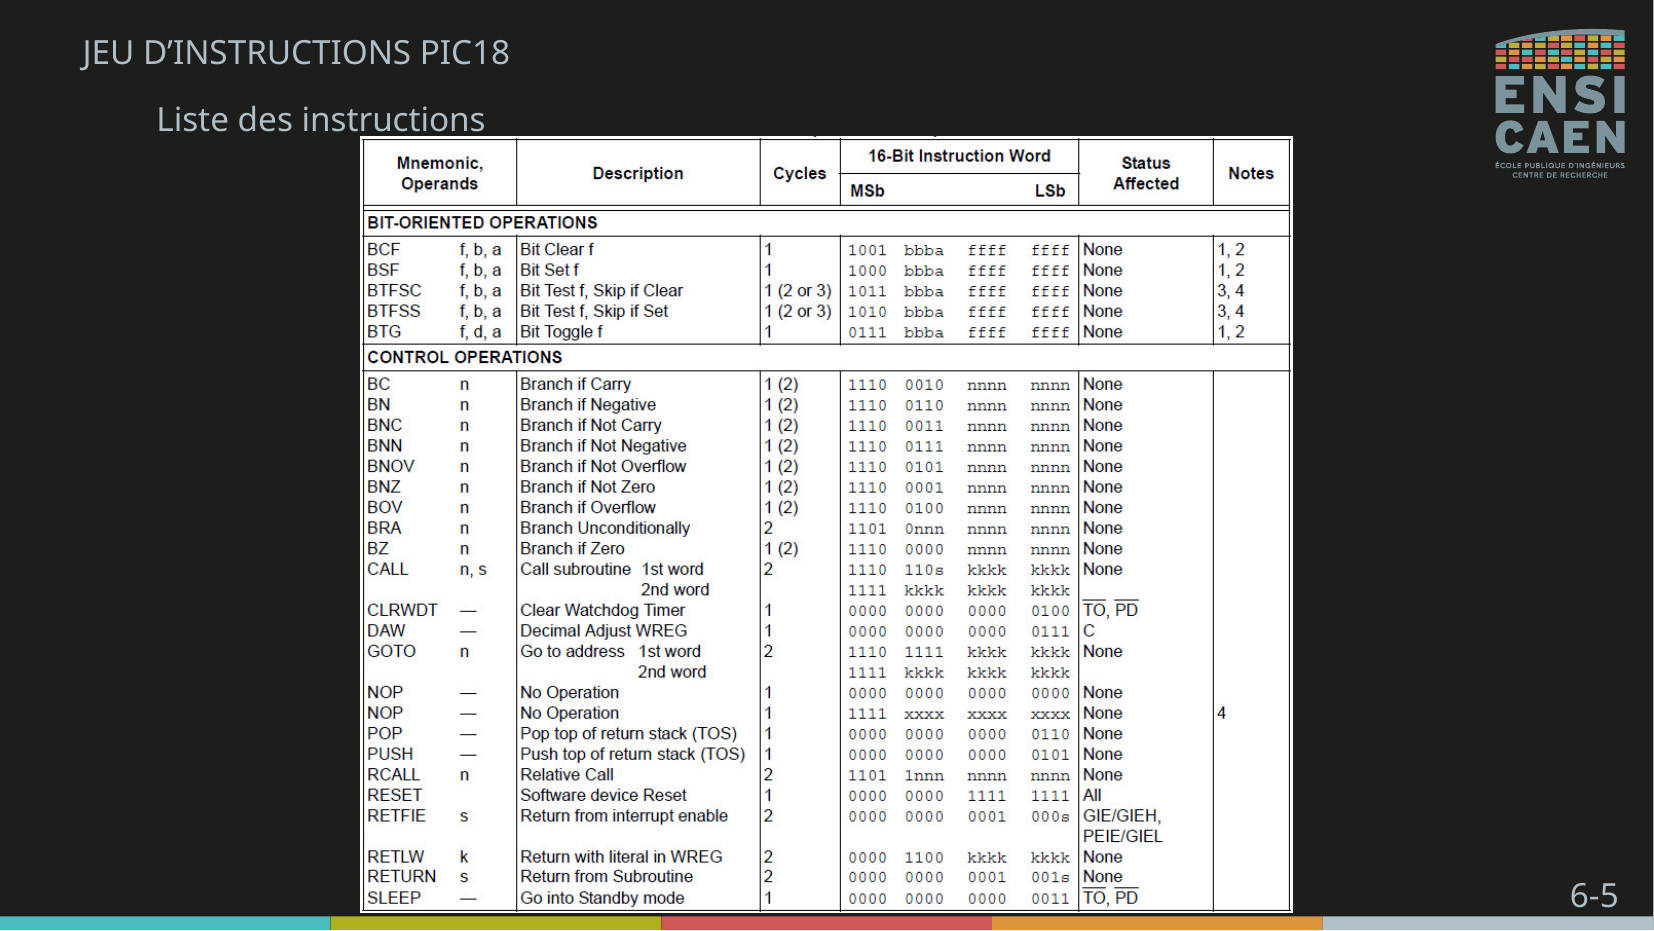

# JEU D’INSTRUCTIONS PIC18 Liste des instructions